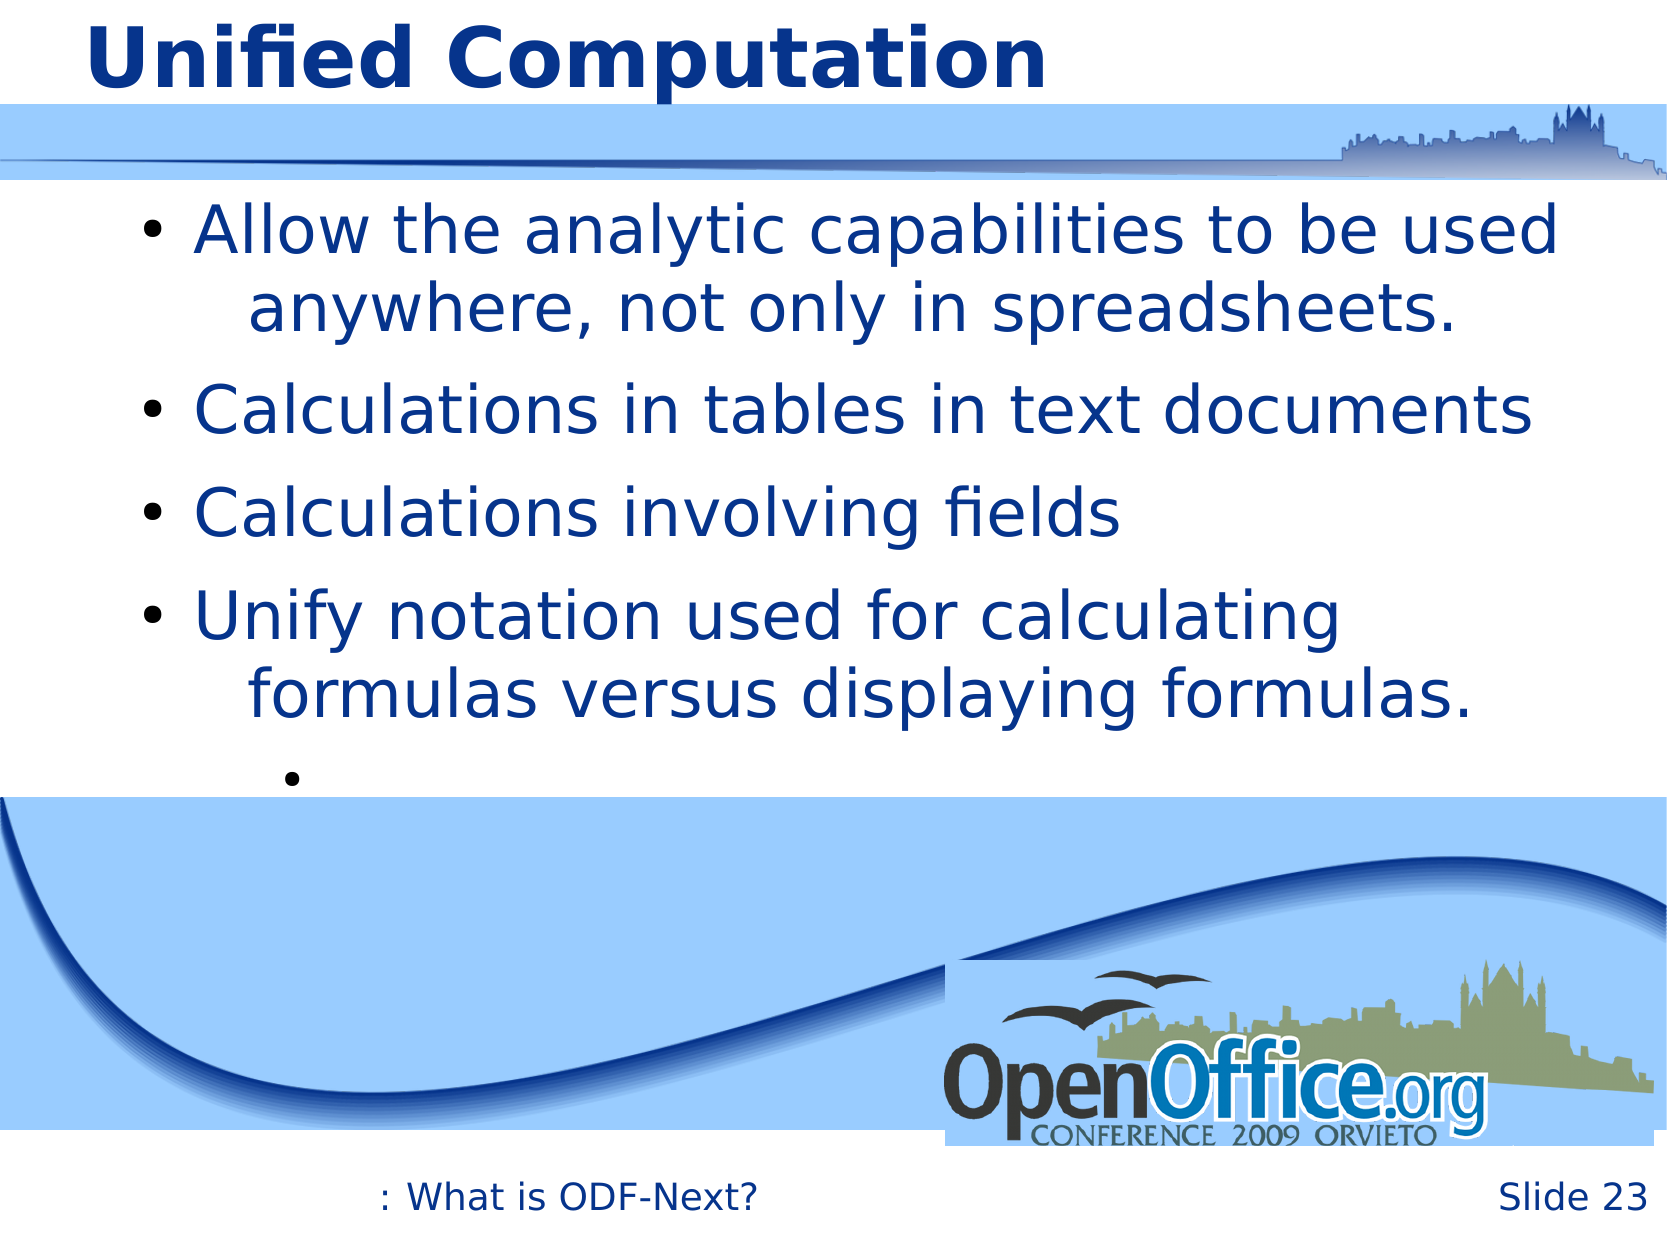

# Unified Computation
Allow the analytic capabilities to be used anywhere, not only in spreadsheets.
Calculations in tables in text documents
Calculations involving fields
Unify notation used for calculating formulas versus displaying formulas.
What is ODF-Next?
23